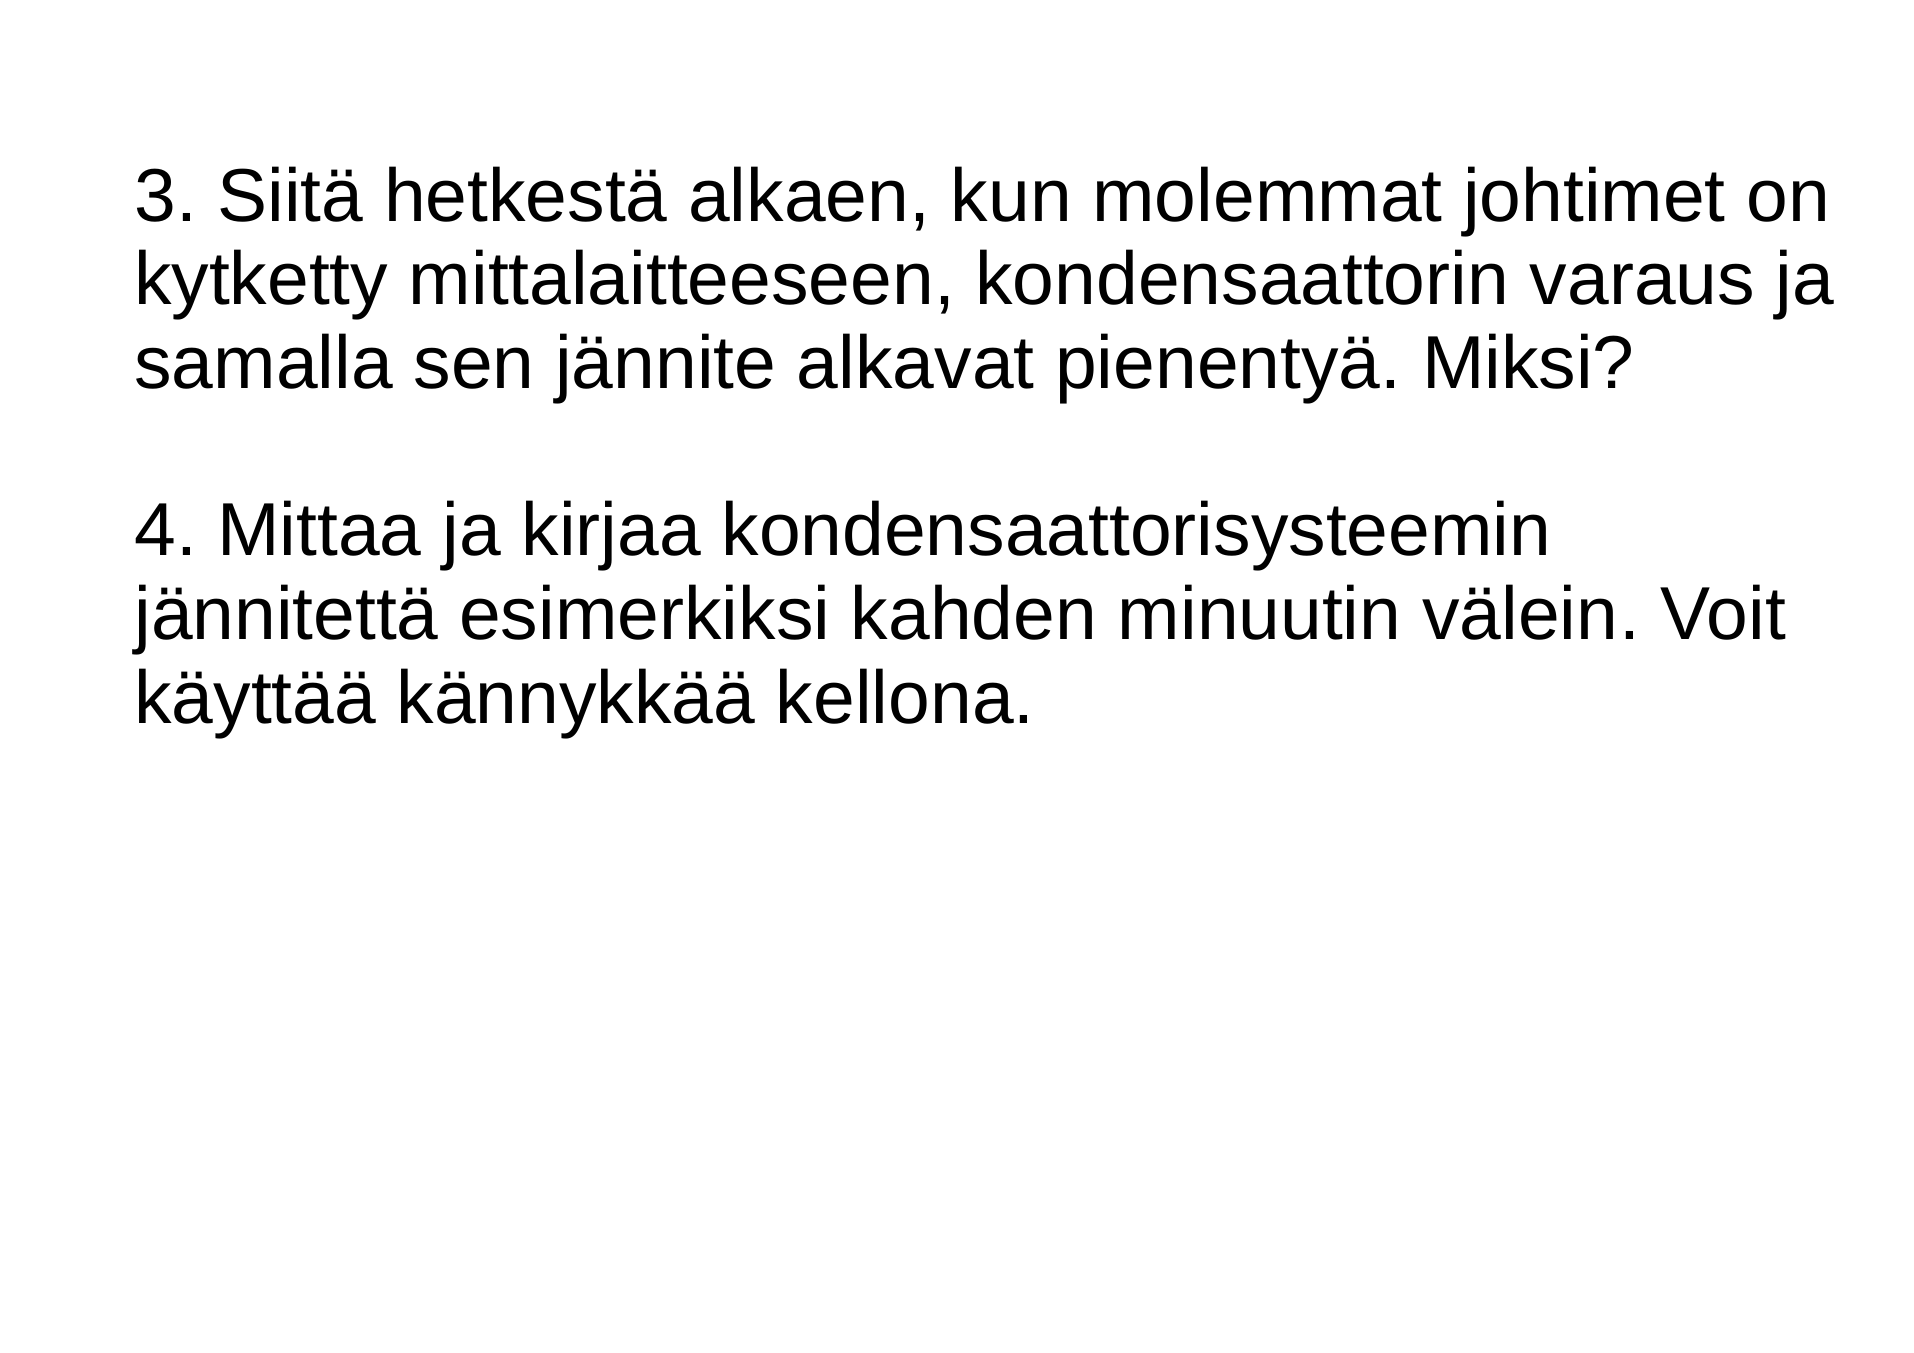

3. Siitä hetkestä alkaen, kun molemmat johtimet on kytketty mittalaitteeseen, kondensaattorin varaus ja samalla sen jännite alkavat pienentyä. Miksi?
4. Mittaa ja kirjaa kondensaattorisysteemin jännitettä esimerkiksi kahden minuutin välein. Voit käyttää kännykkää kellona.